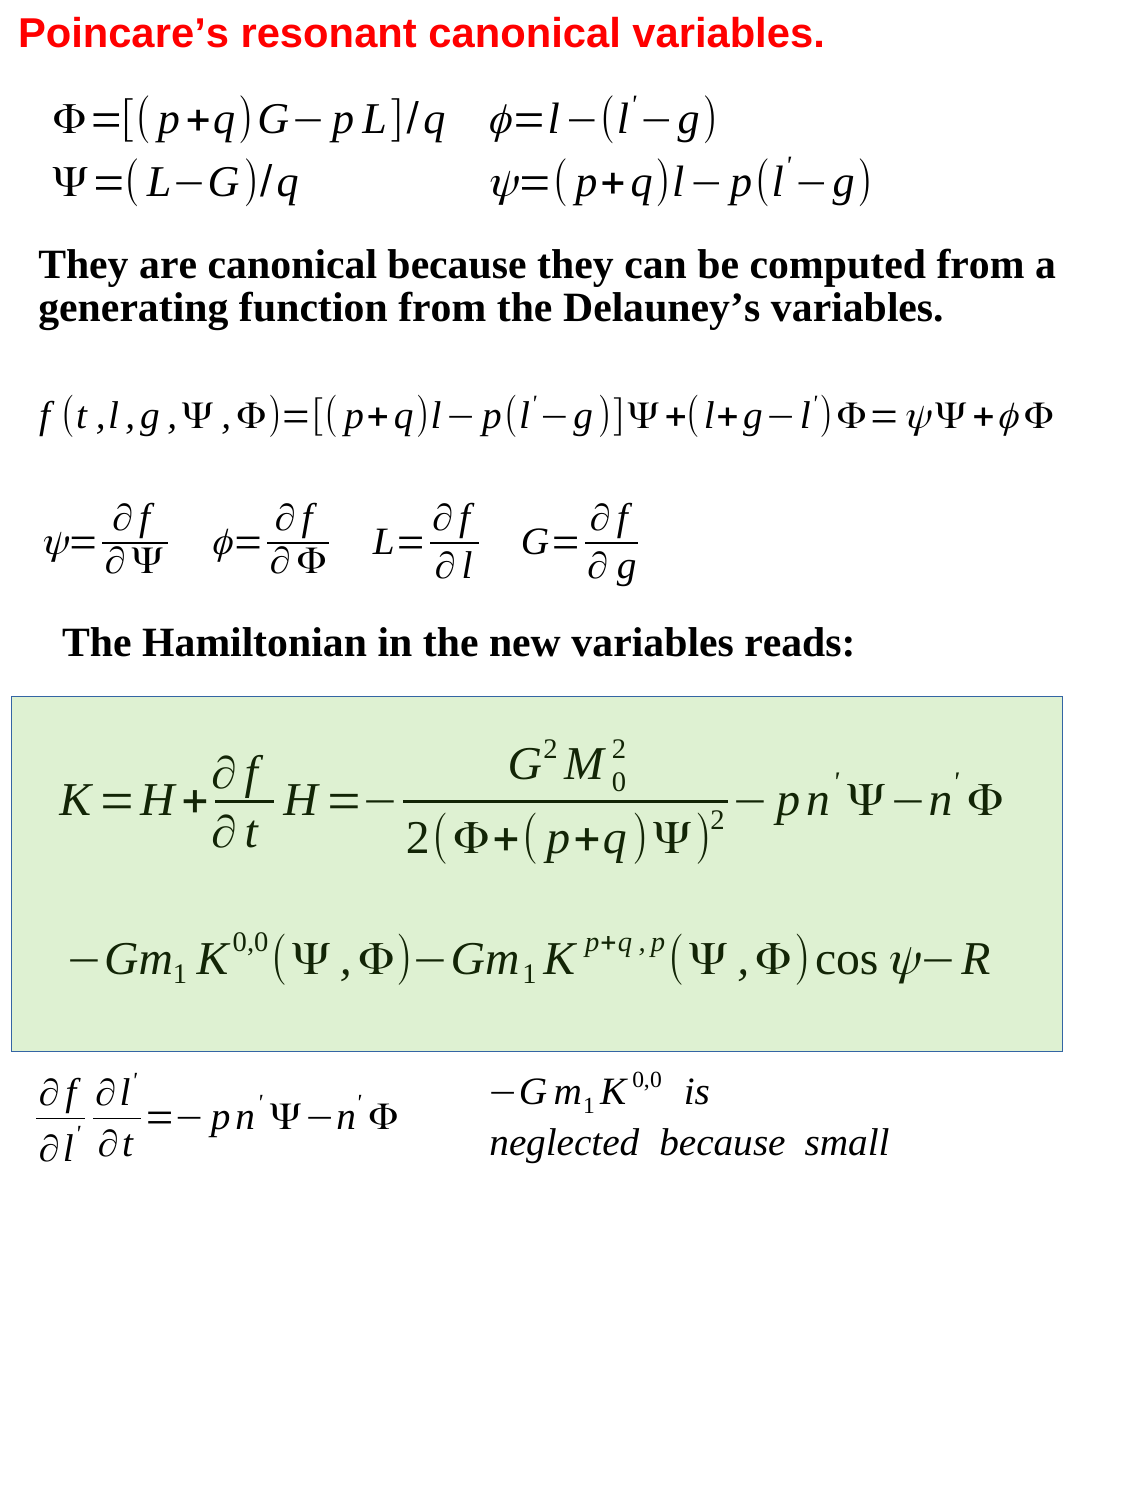

Poincare’s resonant canonical variables.
They are canonical because they can be computed from a generating function from the Delauney’s variables.
The Hamiltonian in the new variables reads: